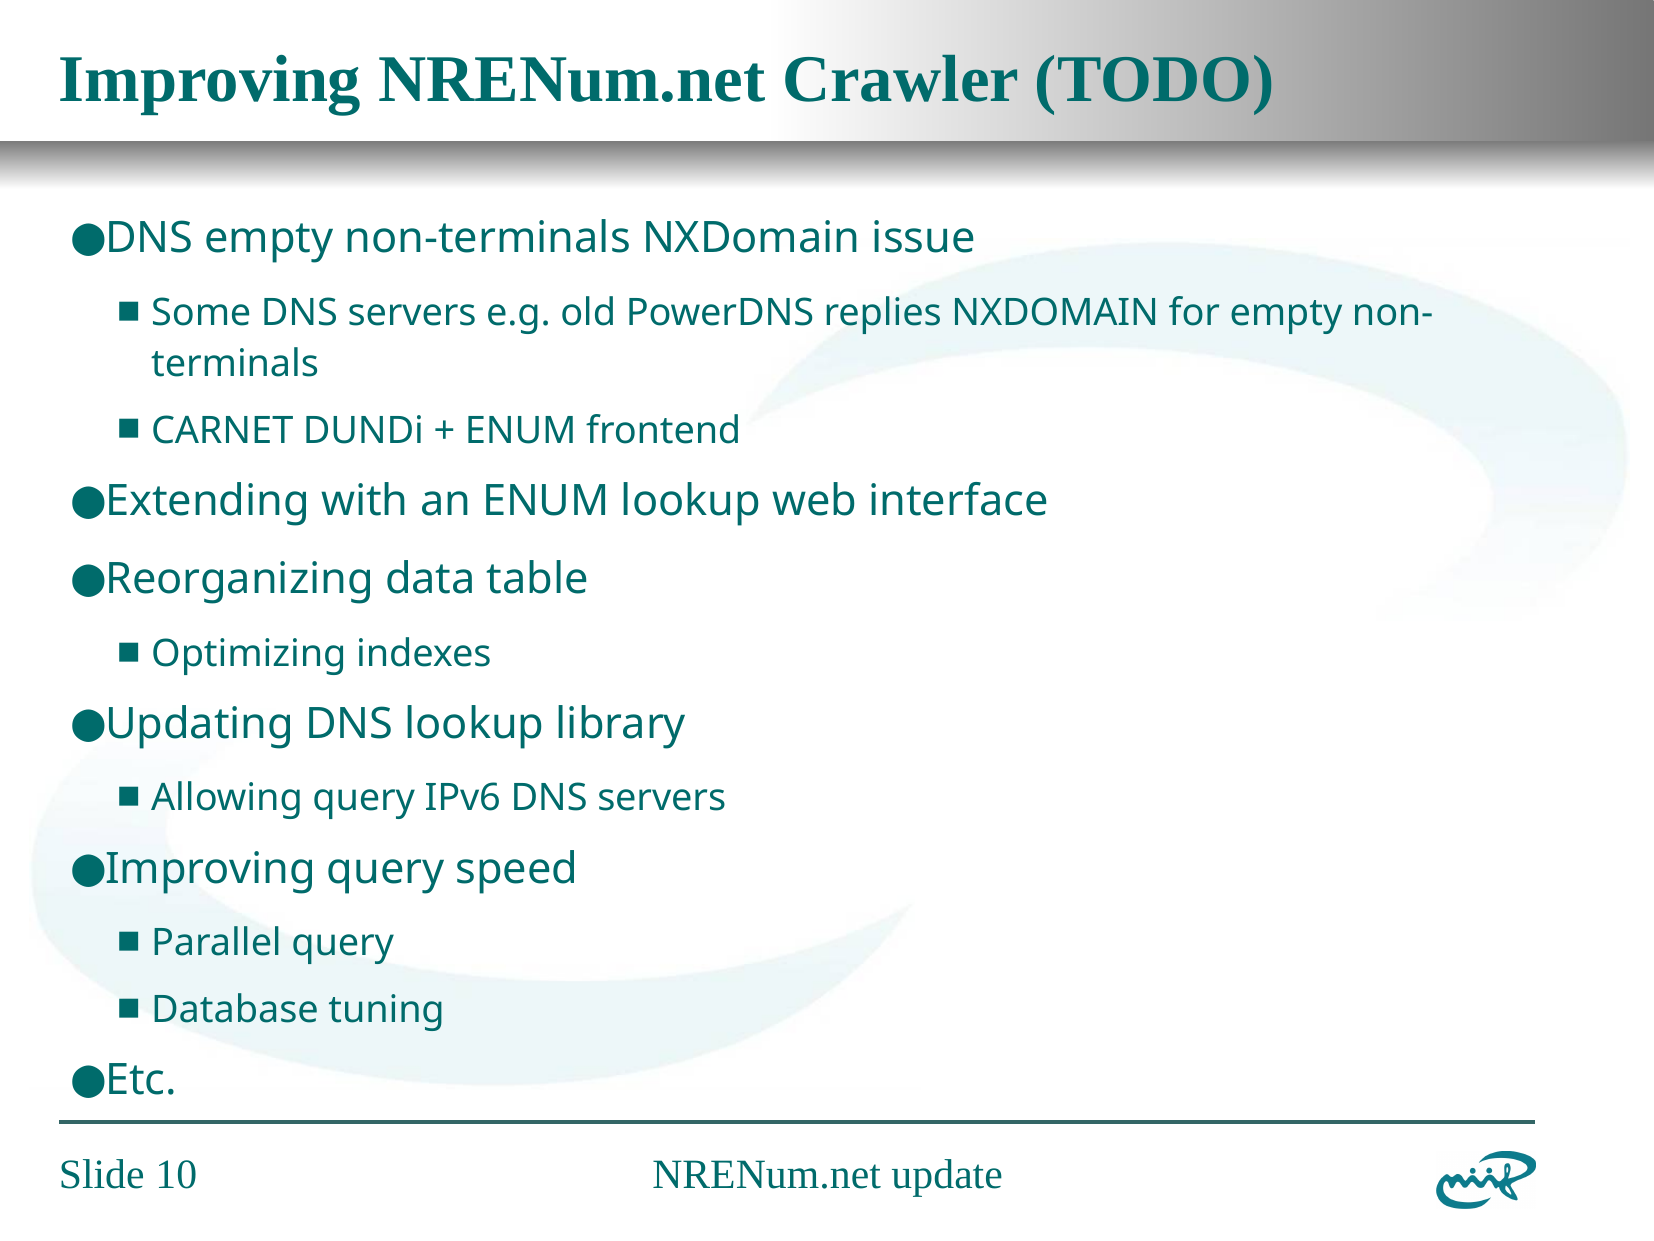

# Improving NRENum.net Crawler (TODO)
DNS empty non-terminals NXDomain issue
Some DNS servers e.g. old PowerDNS replies NXDOMAIN for empty non-terminals
CARNET DUNDi + ENUM frontend
Extending with an ENUM lookup web interface
Reorganizing data table
Optimizing indexes
Updating DNS lookup library
Allowing query IPv6 DNS servers
Improving query speed
Parallel query
Database tuning
Etc.
10
NRENum.net update